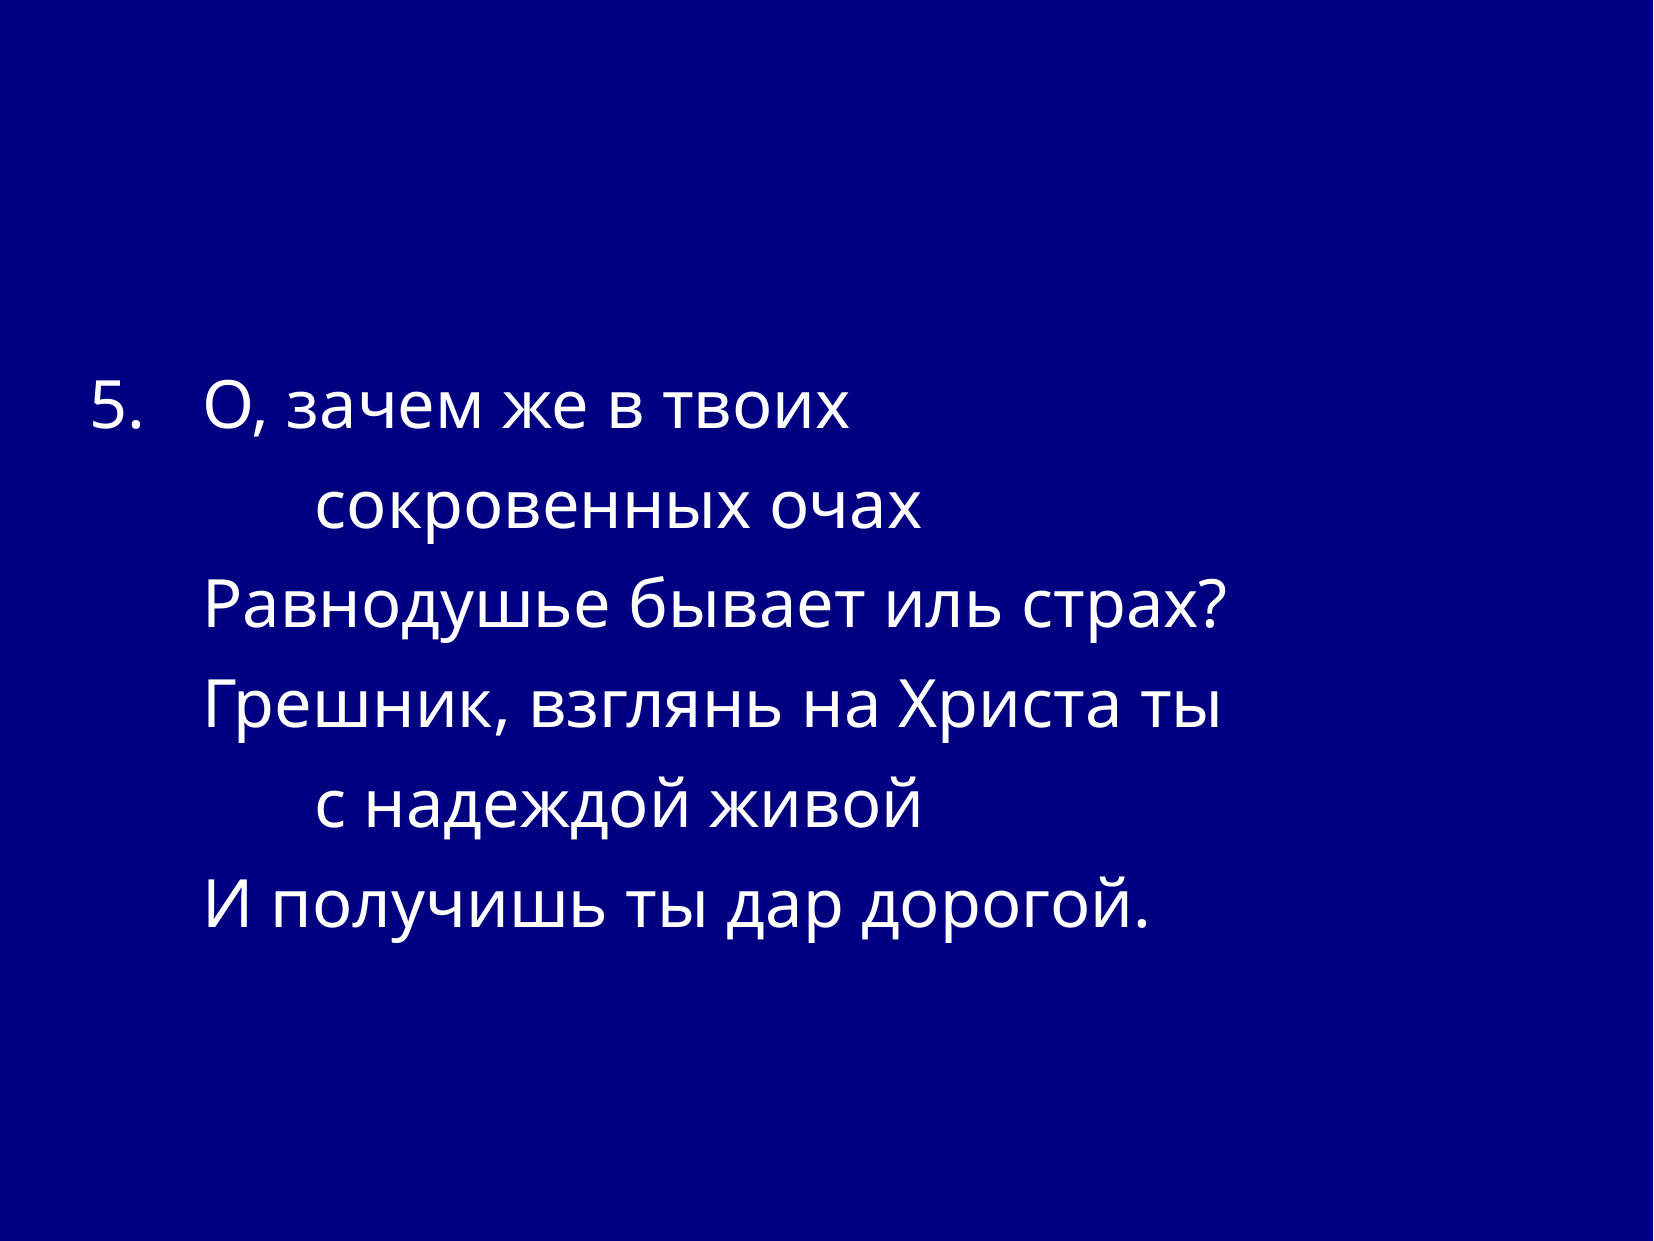

5.	О, зачем же в твоих
		сокровенных очах
	Равнодушье бывает иль страх?
	Грешник, взглянь на Христа ты
		с надеждой живой
	И получишь ты дар дорогой.